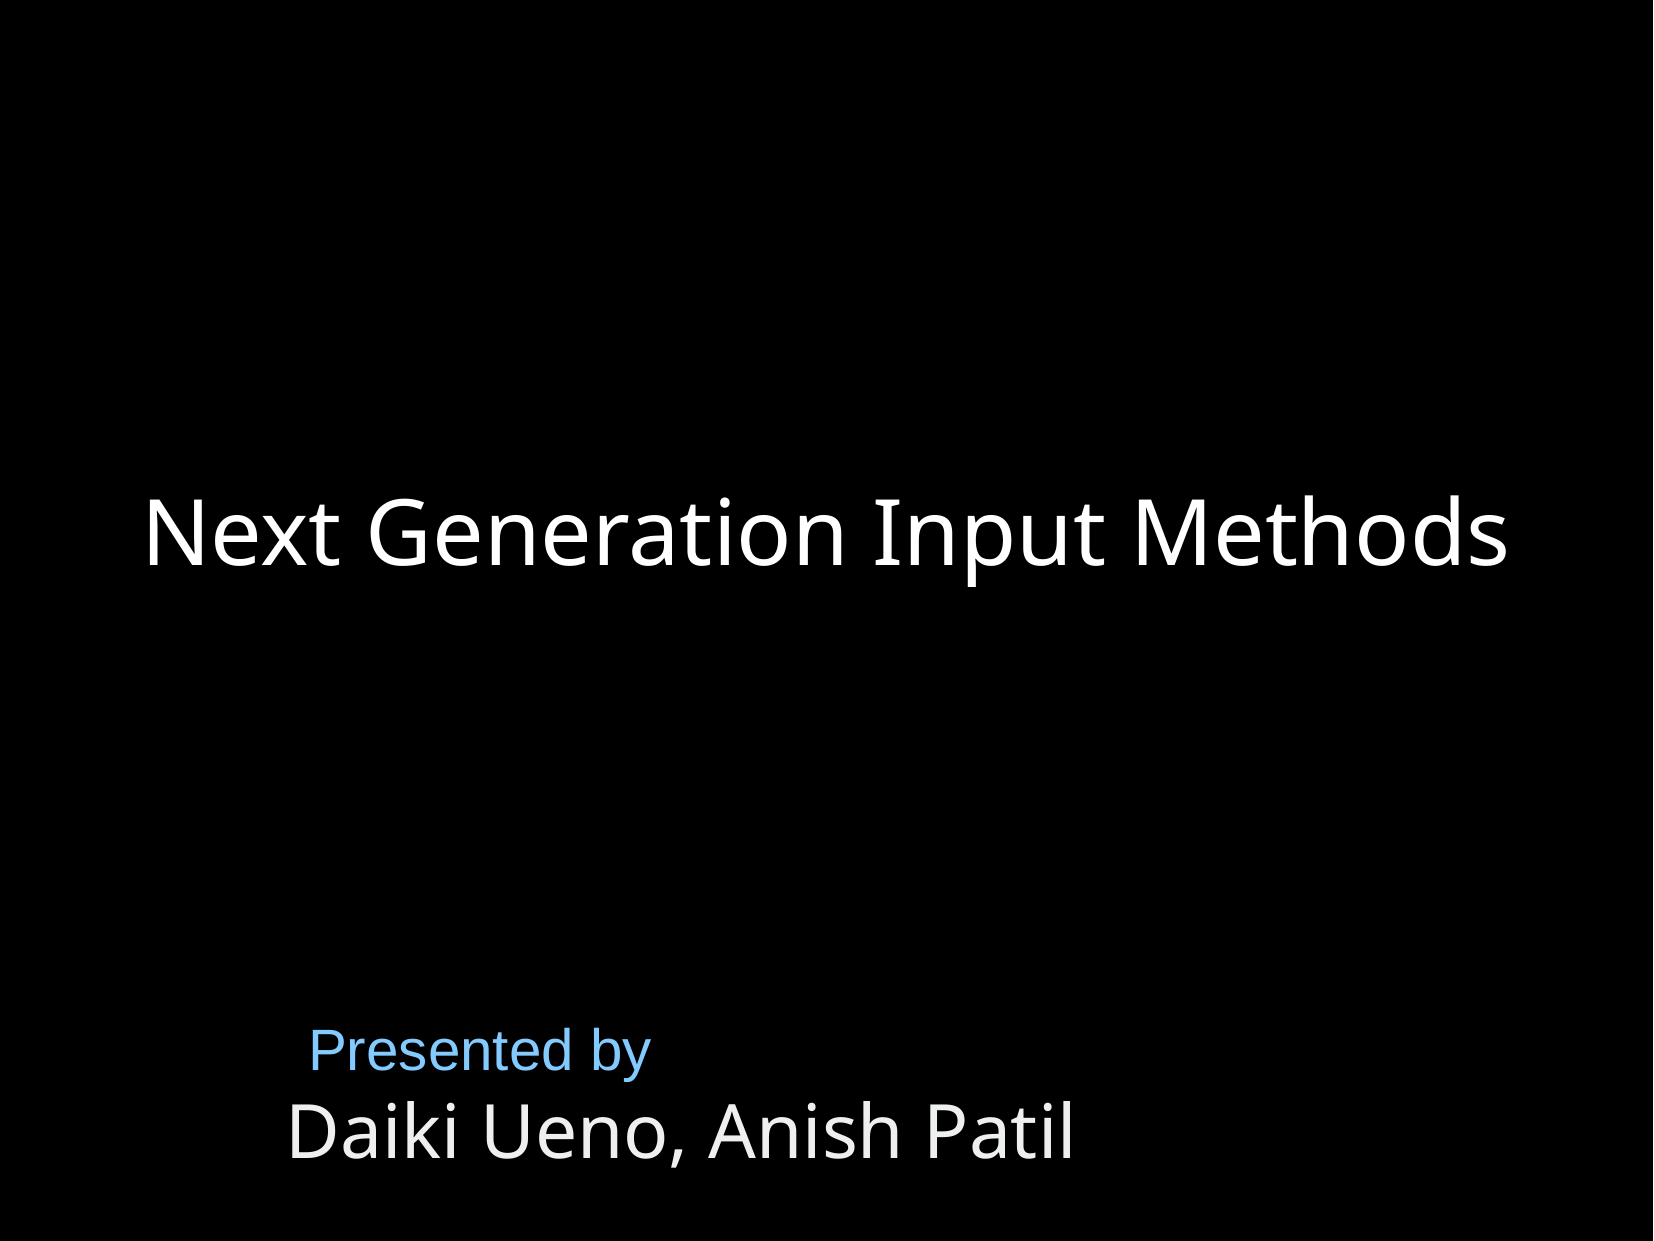

Next Generation Input Methods
Presented by
Daiki Ueno, Anish Patil